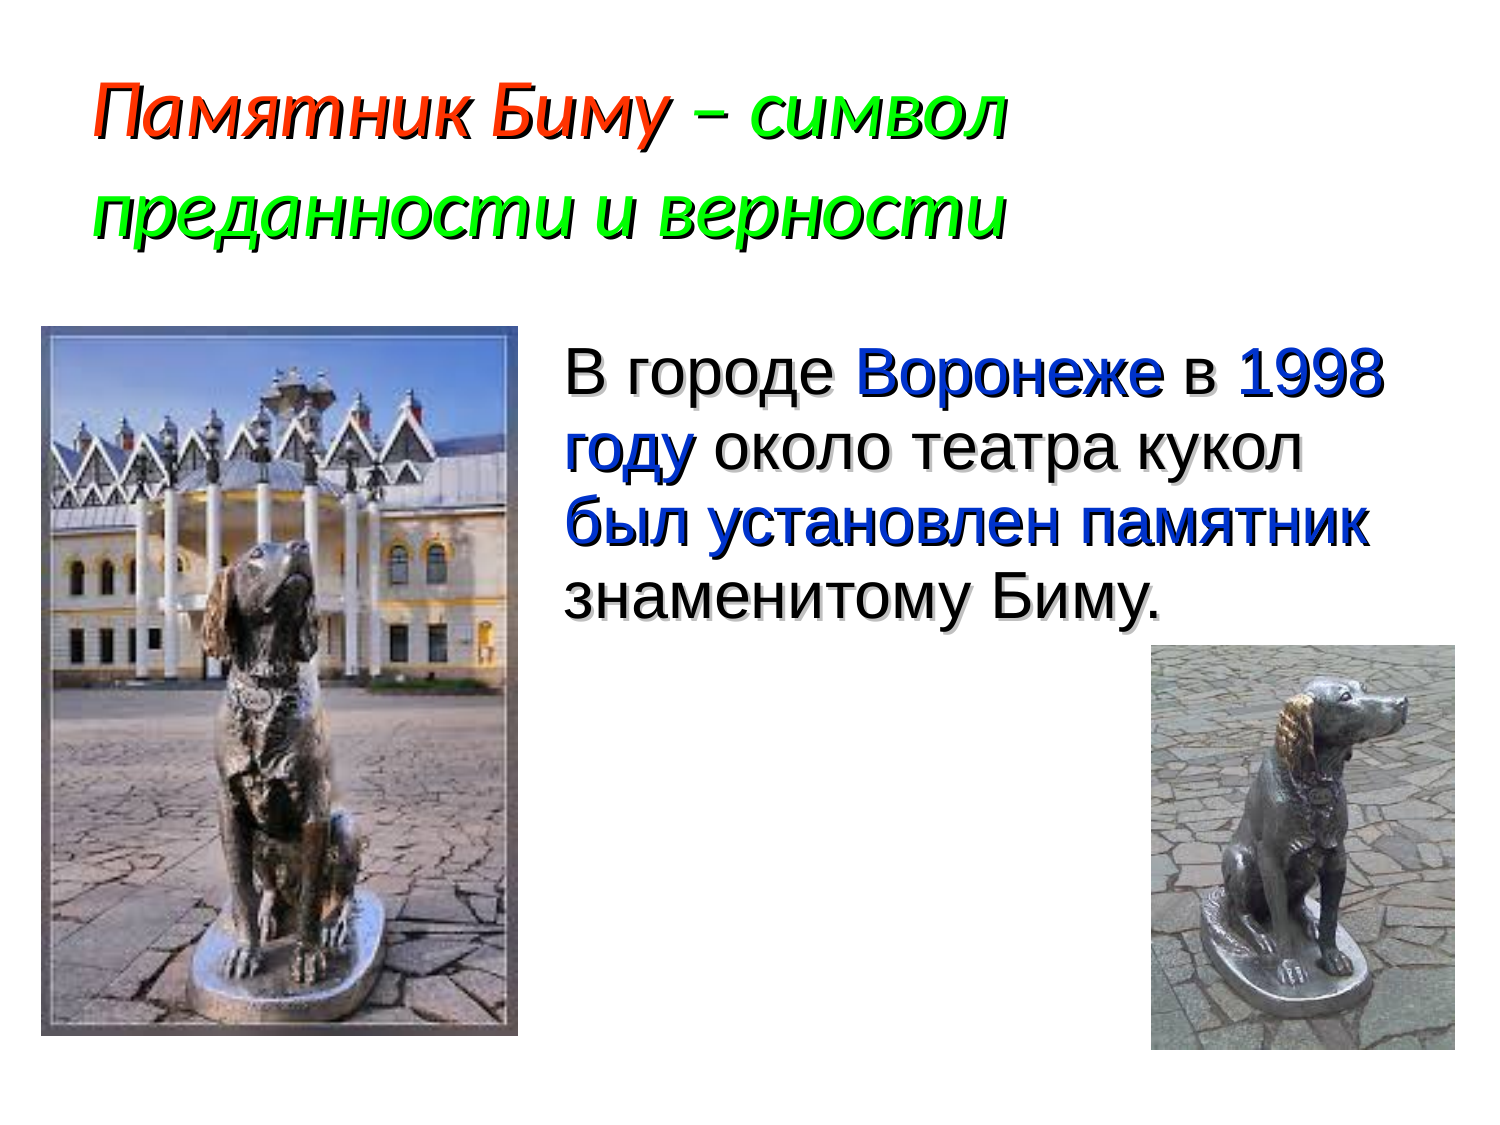

# Памятник Биму – символ преданности и верности
В городе Воронеже в 1998 году около театра кукол
был установлен памятник знаменитому Биму.